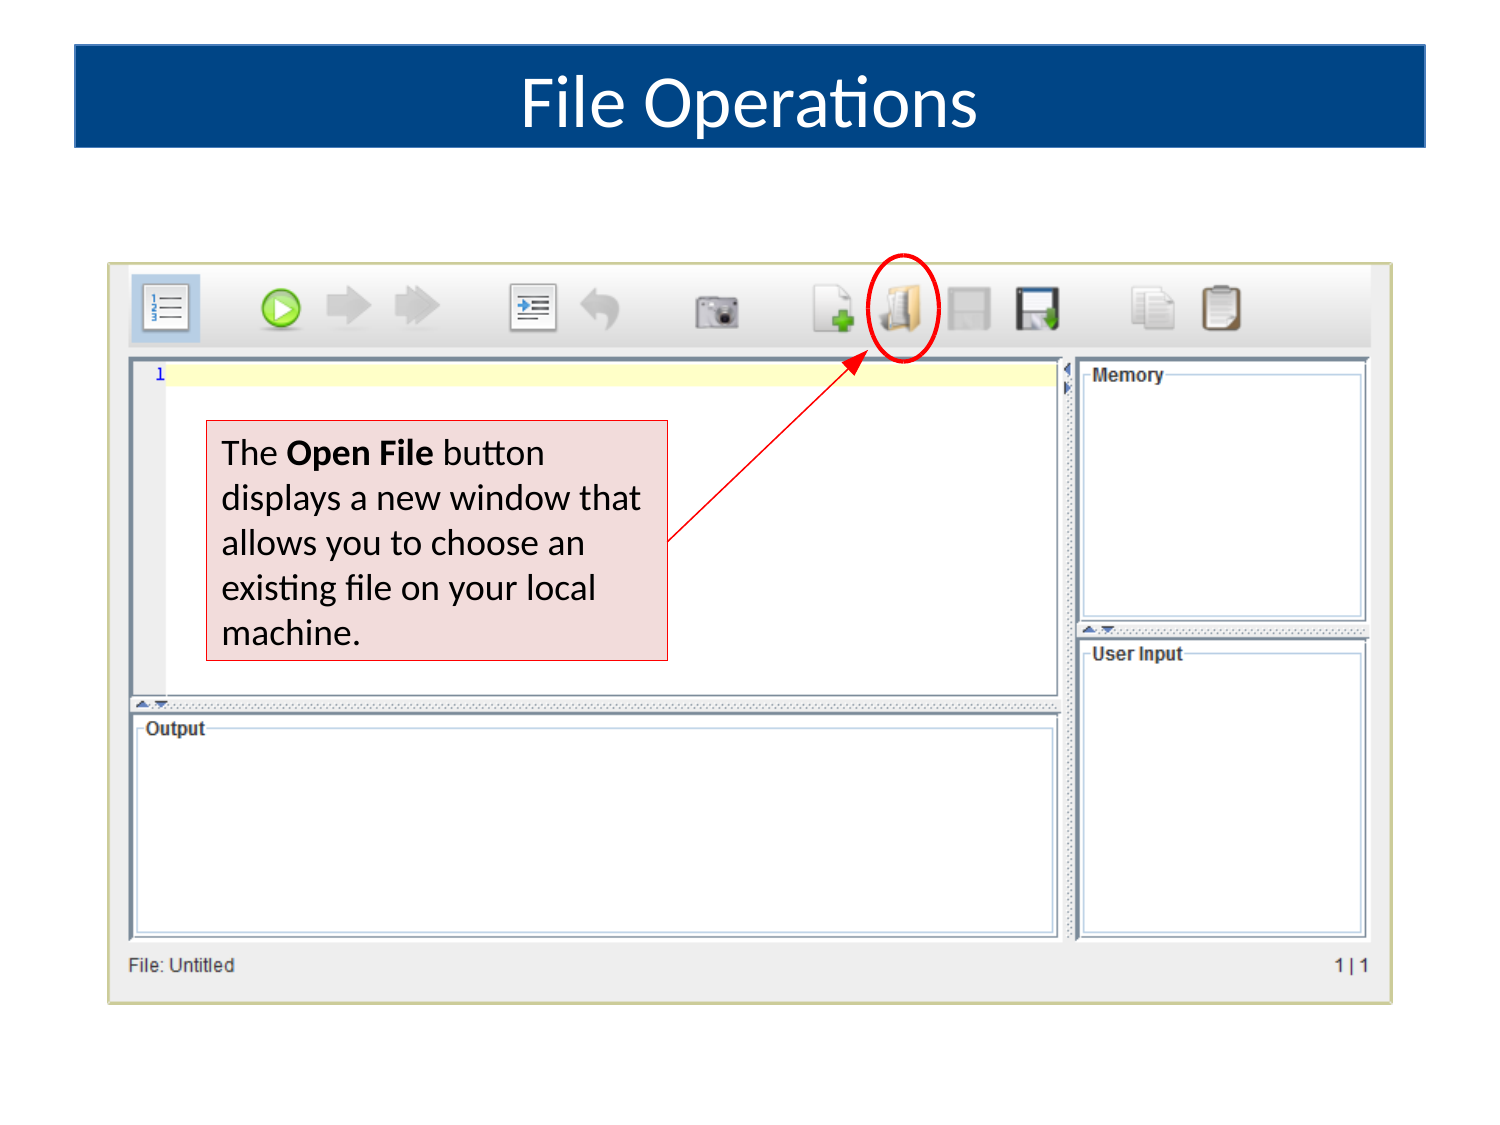

# File Operations
The Open File button displays a new window that allows you to choose an existing file on your local machine.